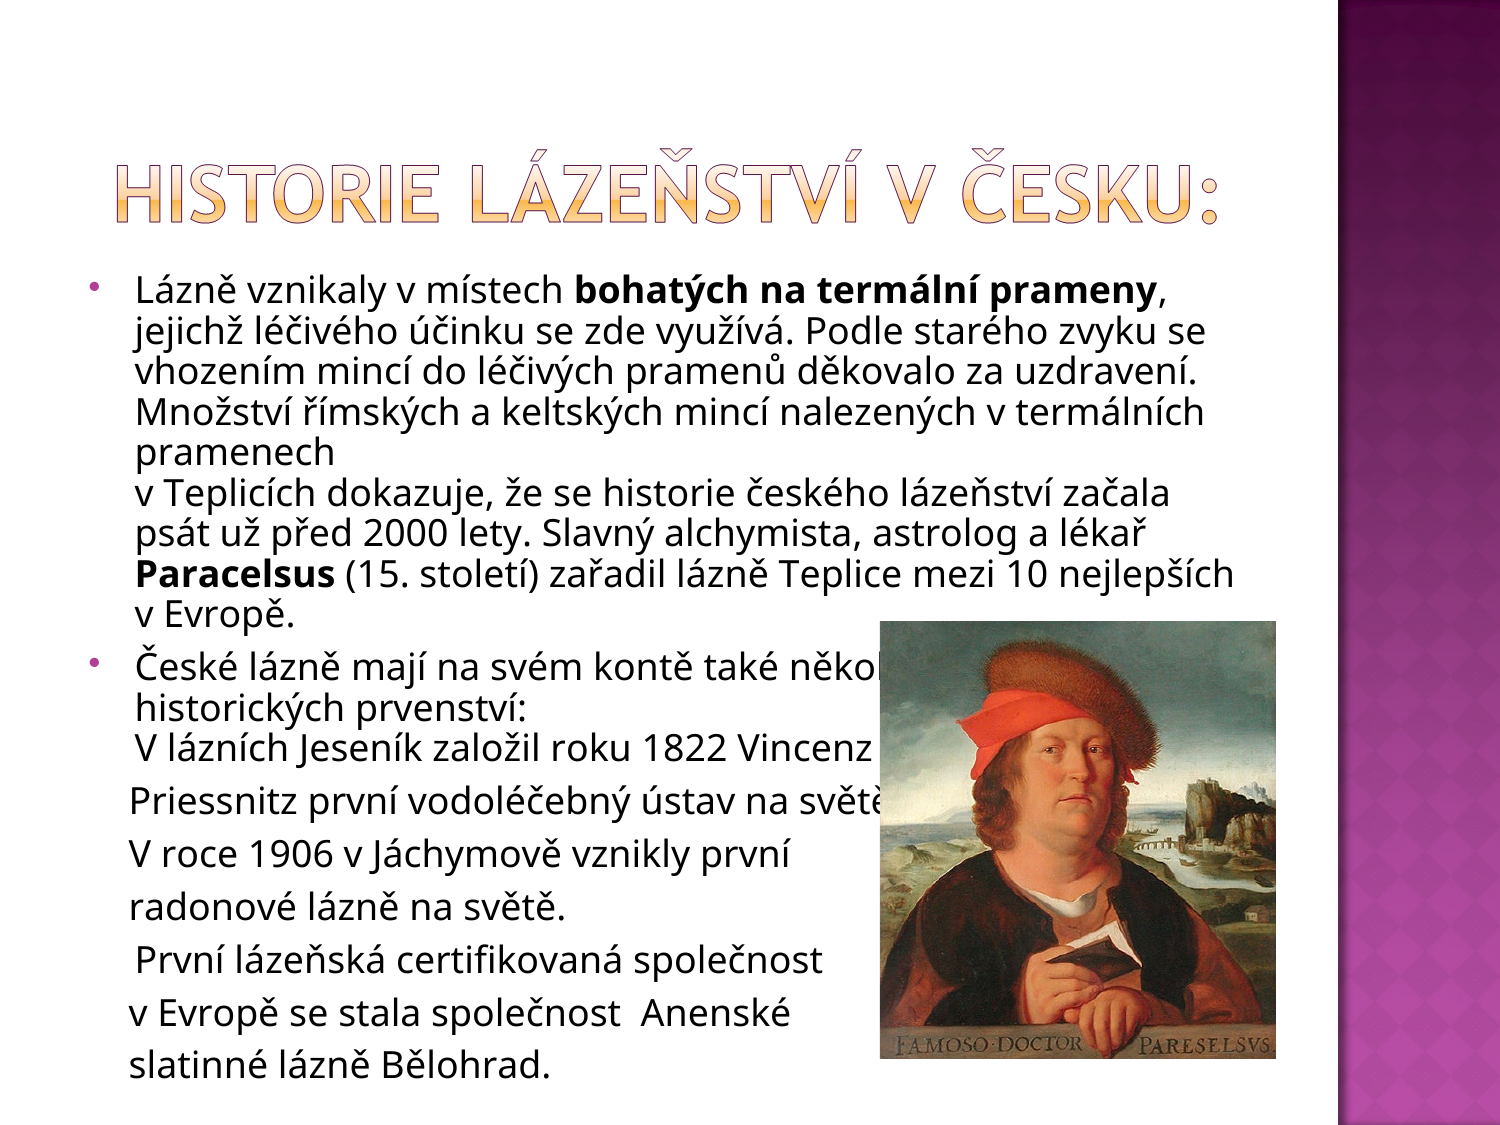

# Lázně vznikaly v místech bohatých na termální prameny, jejichž léčivého účinku se zde využívá. Podle starého zvyku se vhozením mincí do léčivých pramenů děkovalo za uzdravení. Množství římských a keltských mincí nalezených v termálních pramenech v Teplicích dokazuje, že se historie českého lázeňství začala psát už před 2000 lety. Slavný alchymista, astrolog a lékař Paracelsus (15. století) zařadil lázně Teplice mezi 10 nejlepších v Evropě.
České lázně mají na svém kontě také několik světových historických prvenství: 
V lázních Jeseník založil roku 1822 Vincenz
 Priessnitz první vodoléčebný ústav na světě.
 V roce 1906 v Jáchymově vznikly první
 radonové lázně na světě.
	První lázeňská certifikovaná společnost
 v Evropě se stala společnost Anenské
 slatinné lázně Bělohrad.